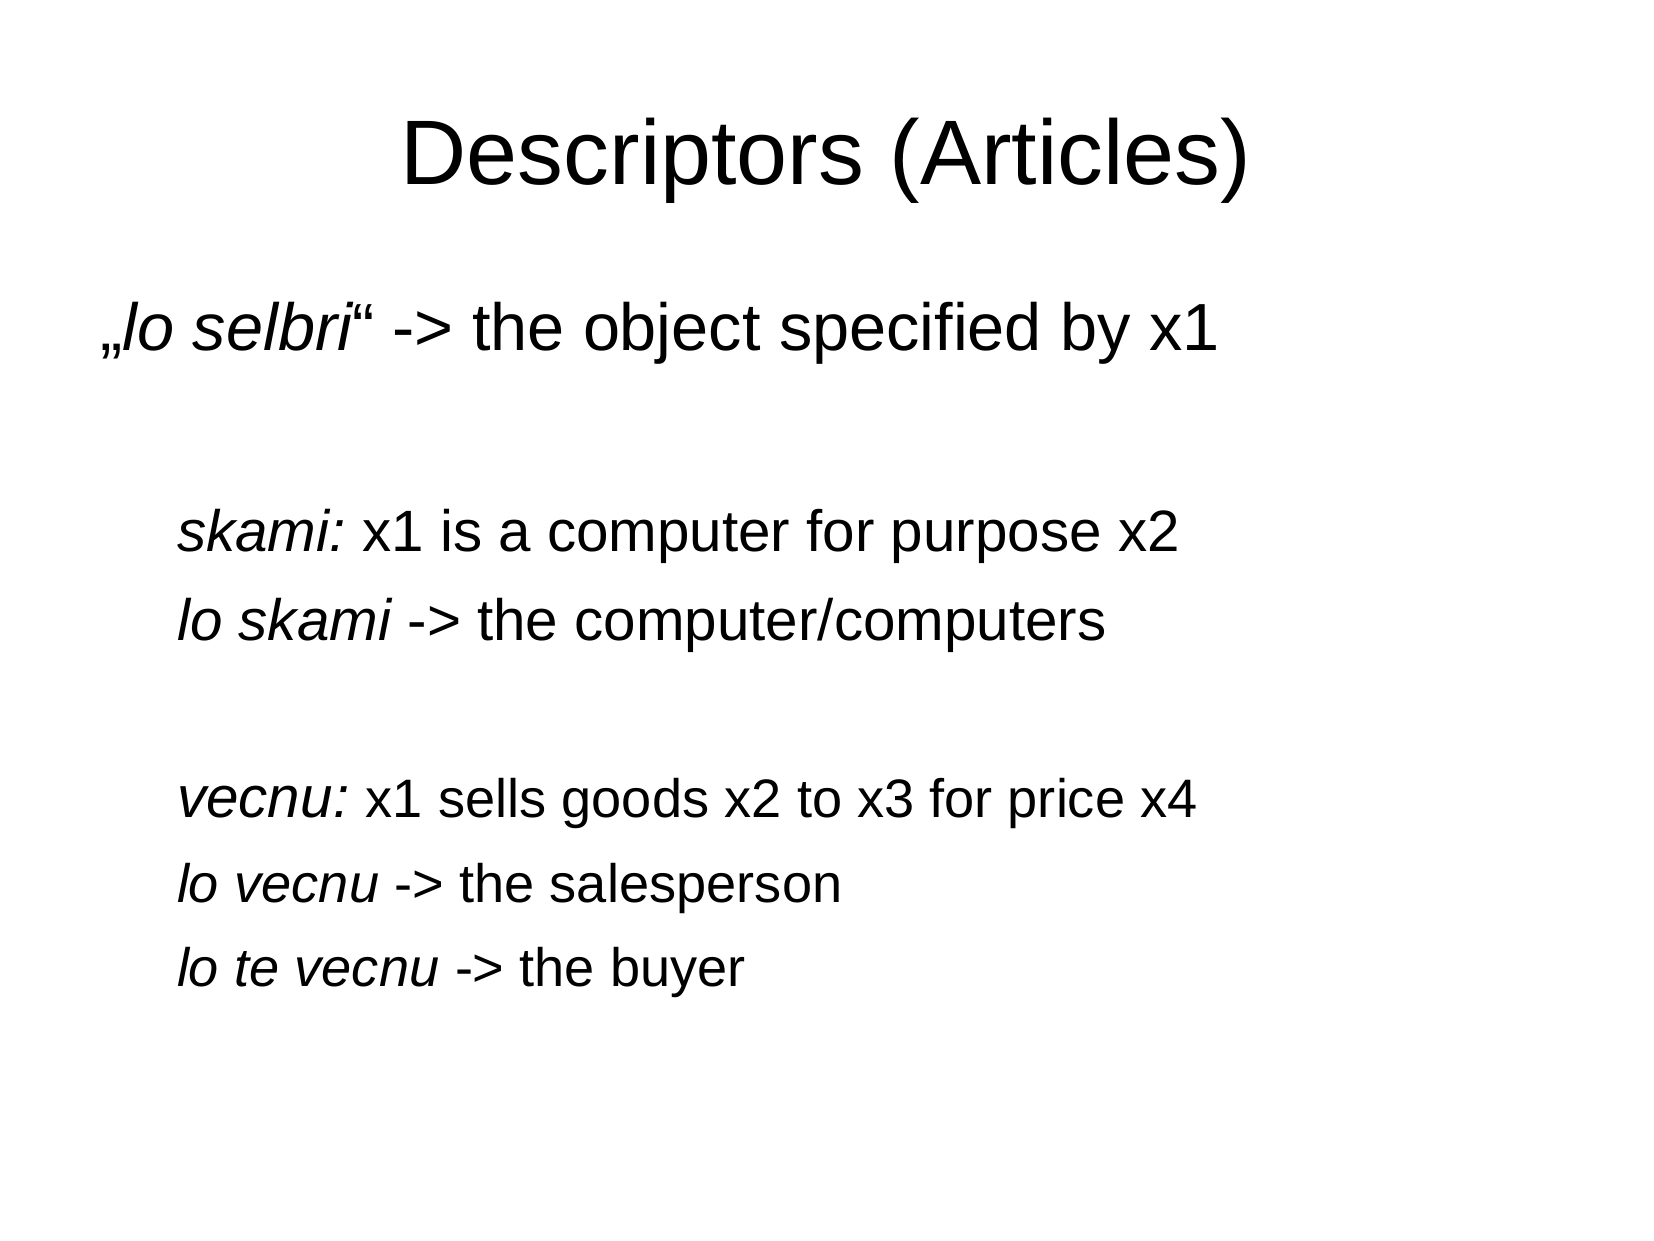

# Descriptors (Articles)
„lo selbri“ -> the object specified by x1
skami: x1 is a computer for purpose x2
lo skami -> the computer/computers
vecnu: x1 sells goods x2 to x3 for price x4
lo vecnu -> the salesperson
lo te vecnu -> the buyer